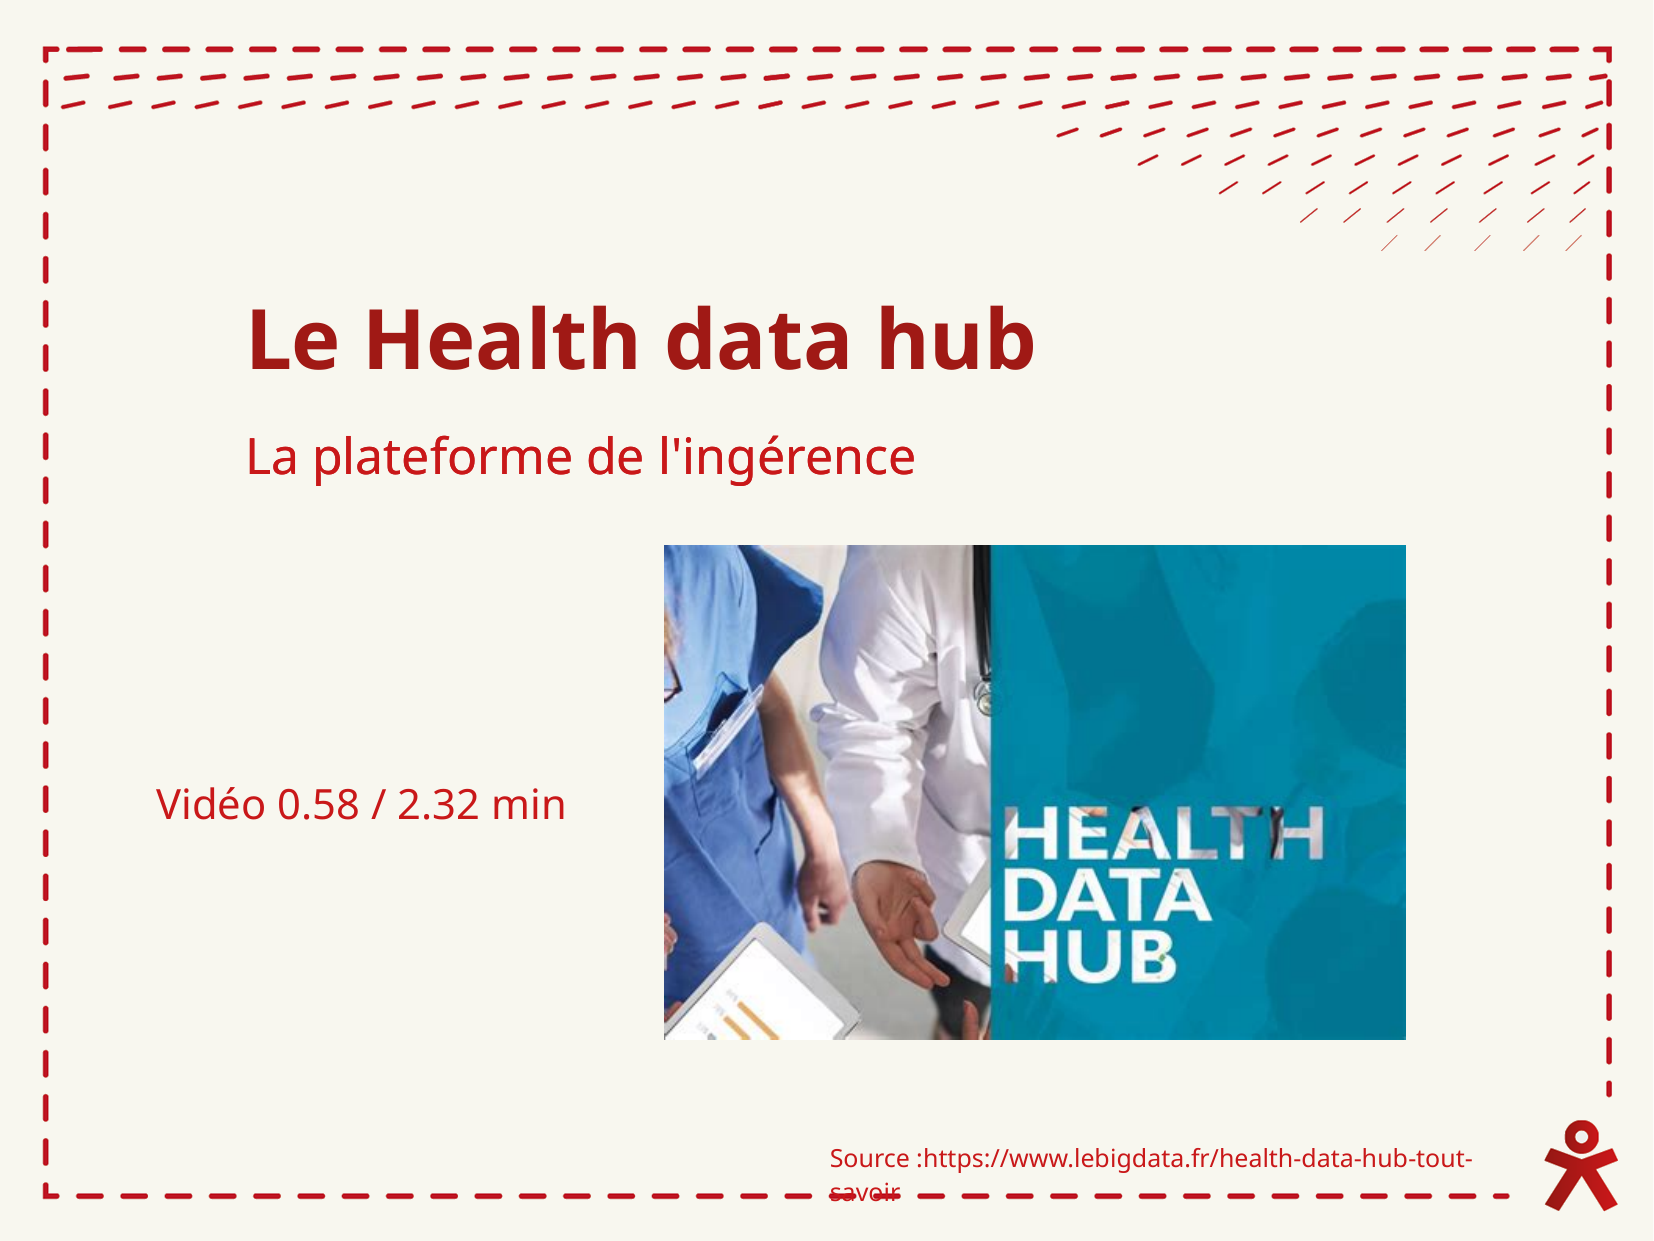

#
Le Health data hub
La plateforme de l'ingérence
La plateforme de l'ingérence
Vidéo 0.58 / 2.32 min
Source :https://www.lebigdata.fr/health-data-hub-tout-savoir